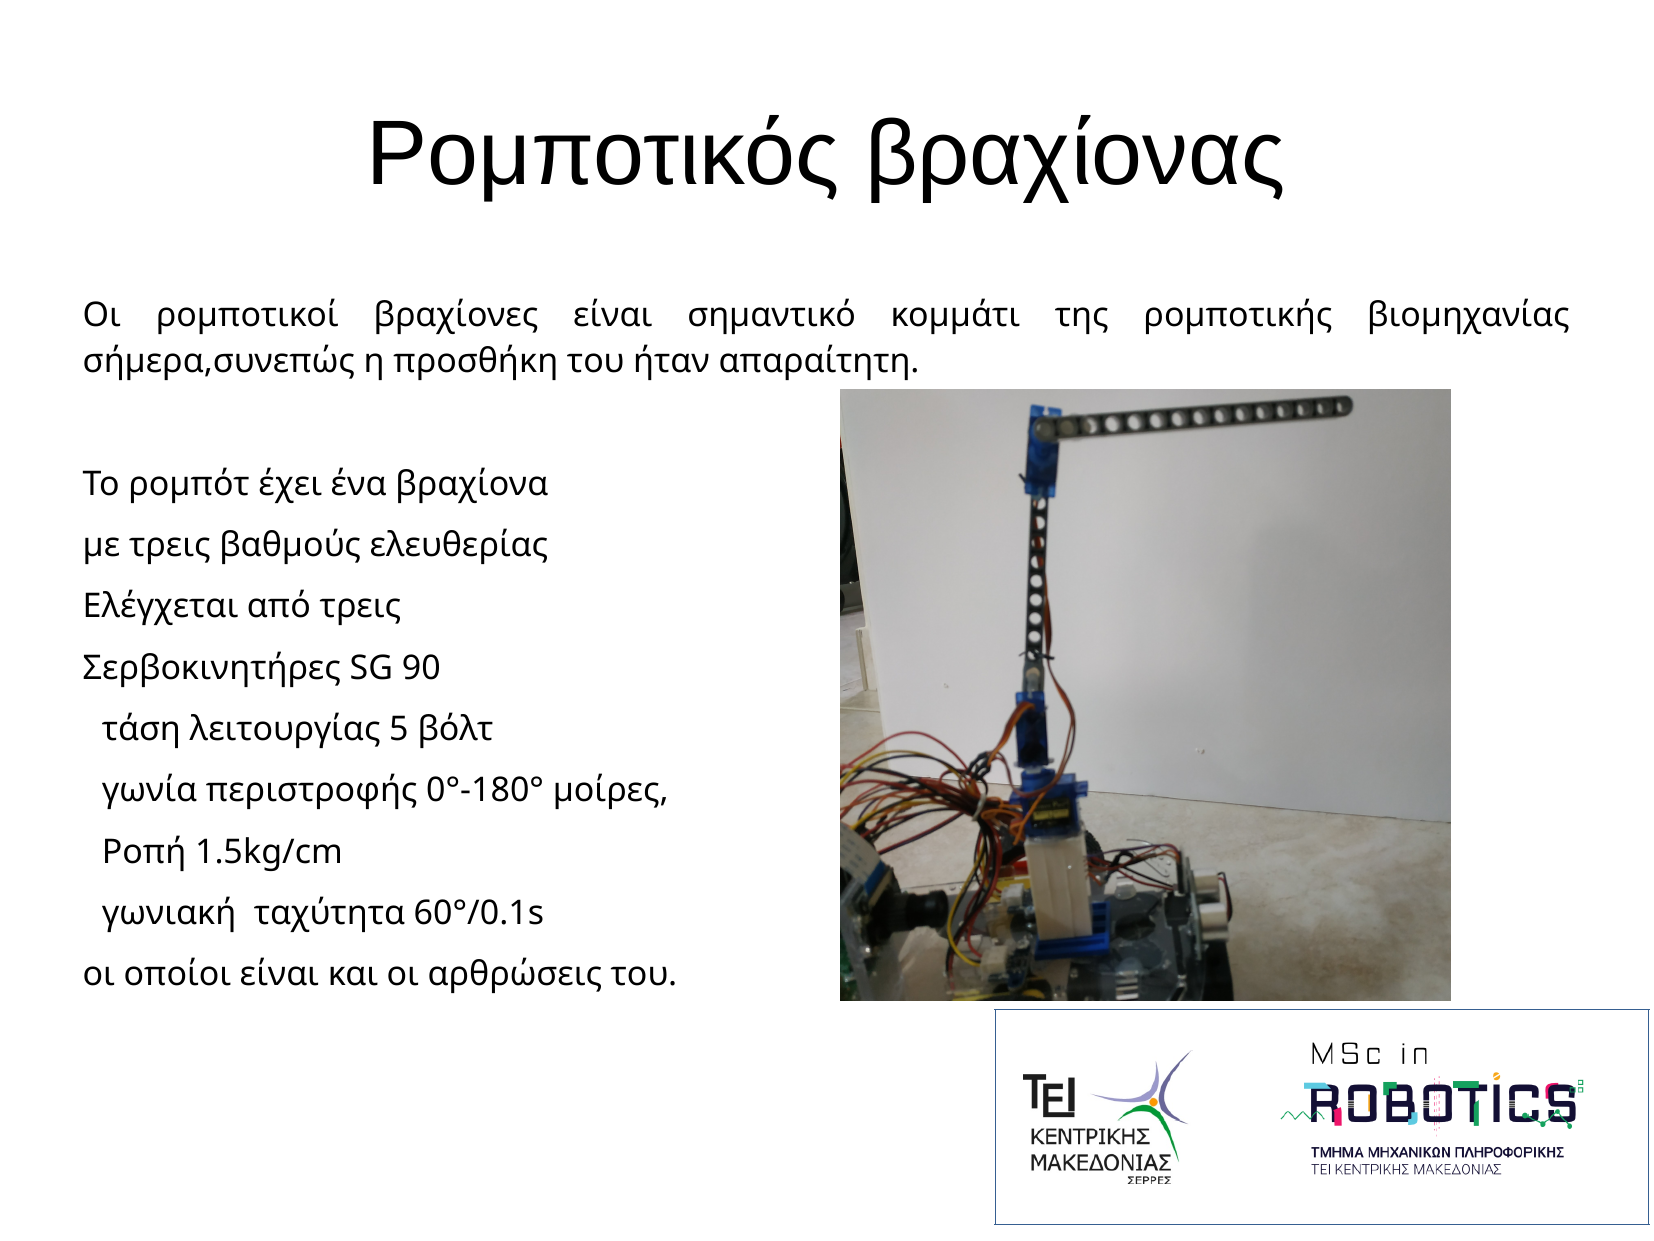

# Ρομποτικός βραχίονας
Οι ρομποτικοί βραχίονες είναι σημαντικό κομμάτι της ρομποτικής βιομηχανίας σήμερα,συνεπώς η προσθήκη του ήταν απαραίτητη.
Το ρομπότ έχει ένα βραχίονα
με τρεις βαθμούς ελευθερίας
Ελέγχεται από τρεις
Σερβοκινητήρες SG 90
τάση λειτουργίας 5 βόλτ
γωνία περιστροφής 0°-180° μοίρες,
Ροπή 1.5kg/cm
γωνιακή ταχύτητα 60°/0.1s
οι οποίοι είναι και οι αρθρώσεις του.